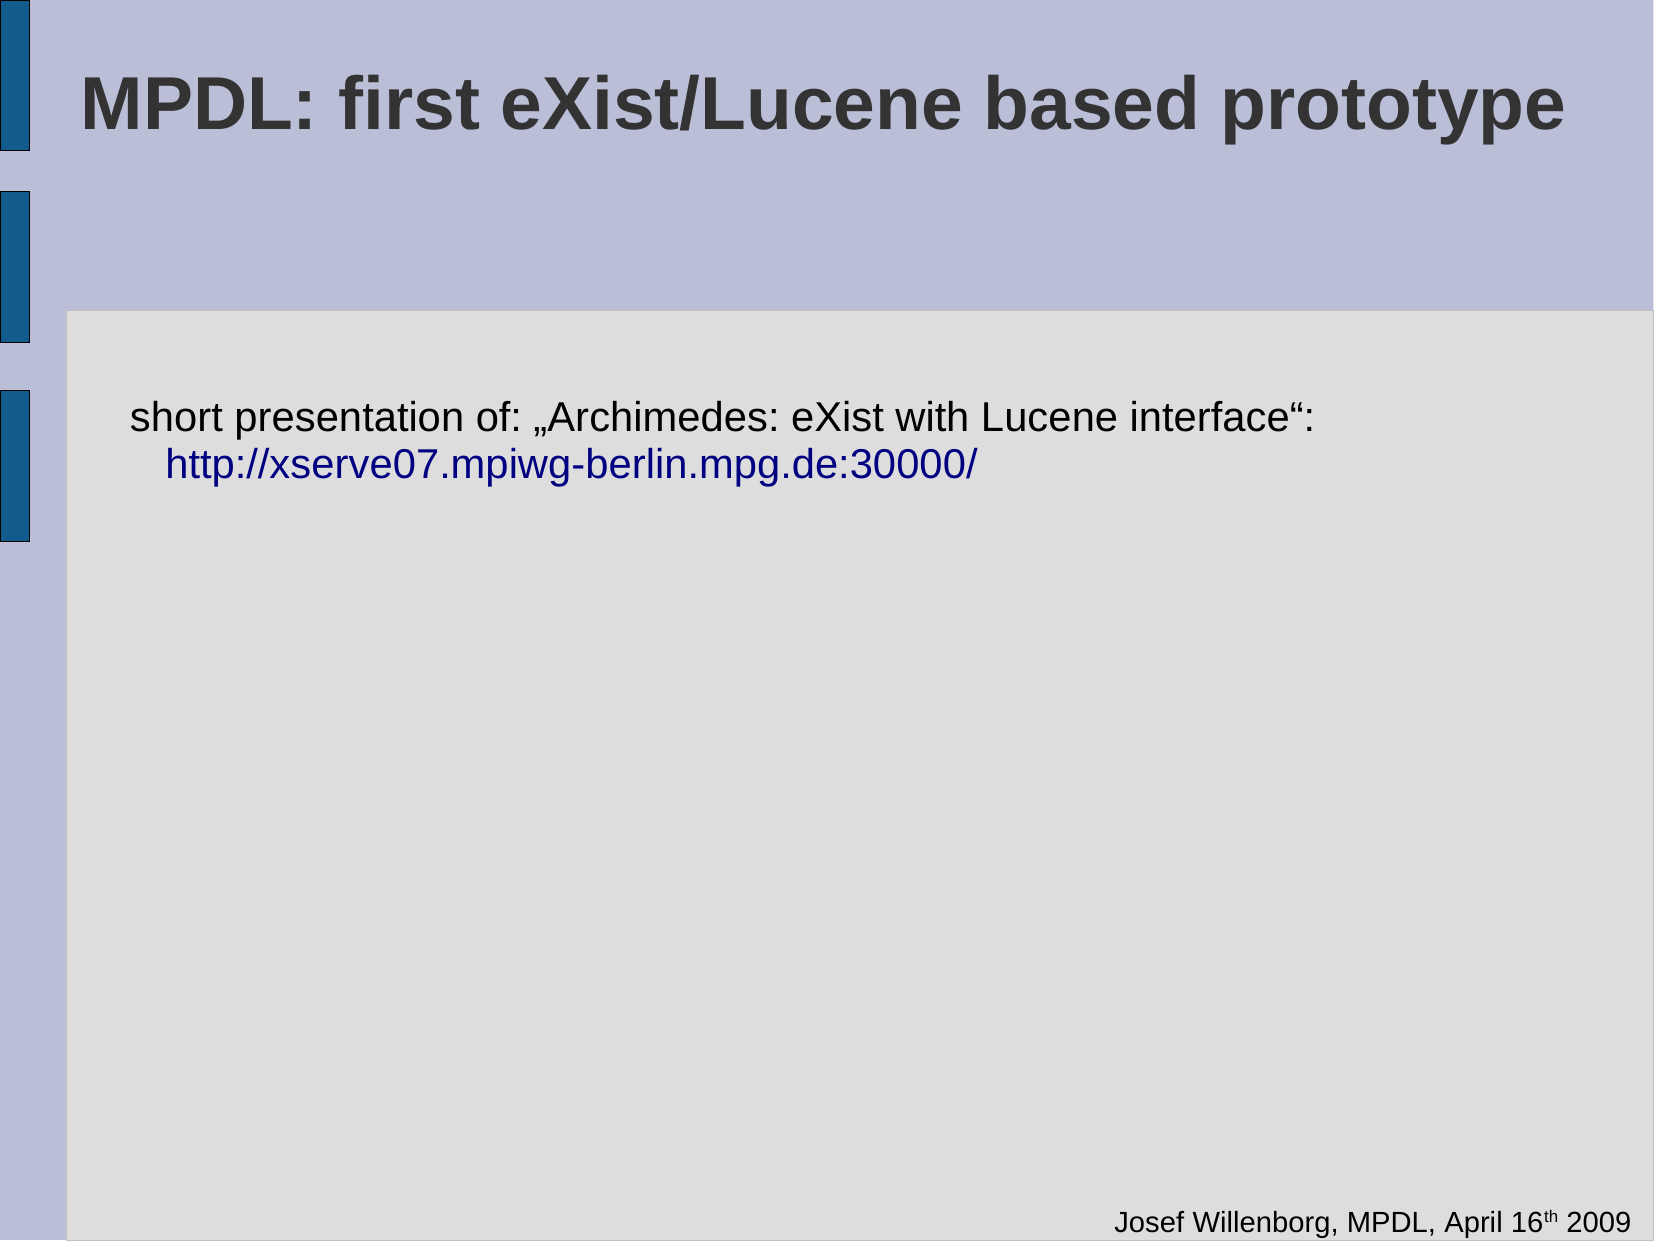

# MPDL: first eXist/Lucene based prototype
short presentation of: „Archimedes: eXist with Lucene interface“:
http://xserve07.mpiwg-berlin.mpg.de:30000/